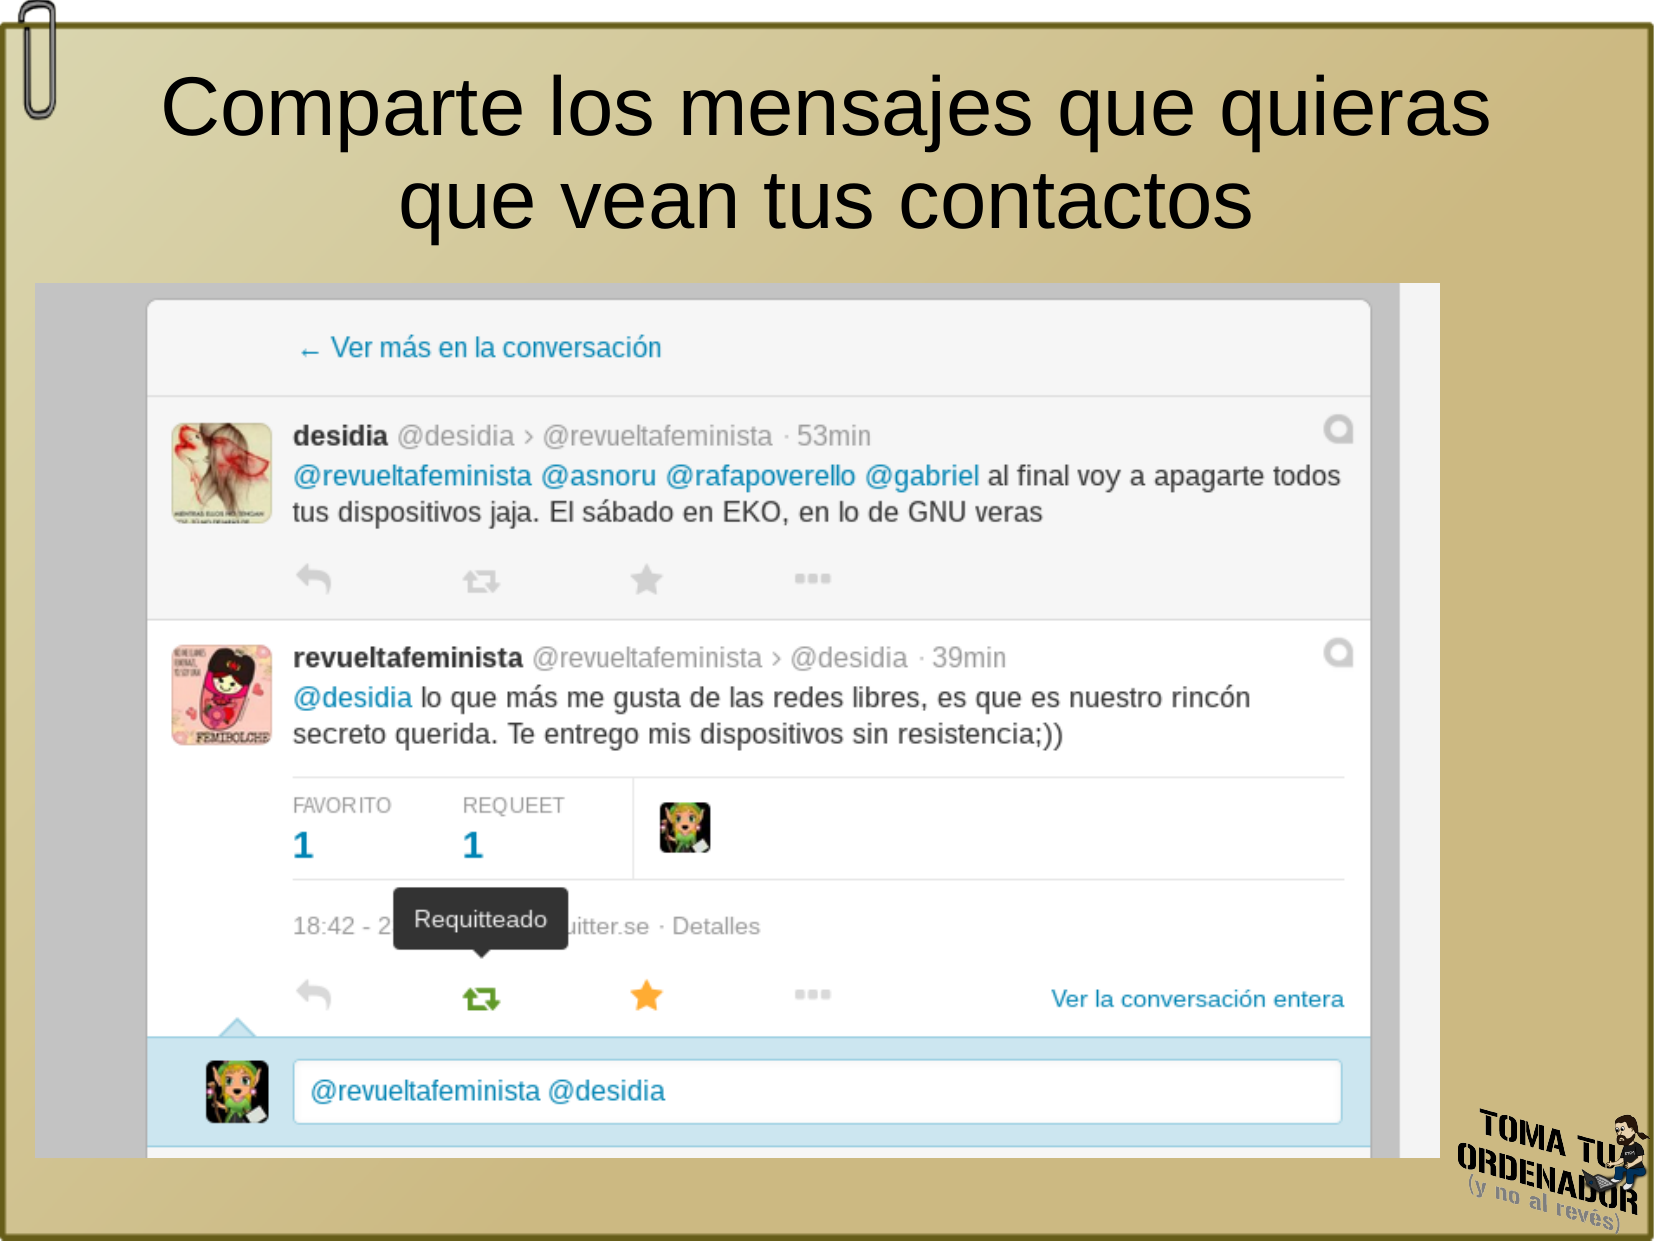

# Comparte los mensajes que quieras que vean tus contactos